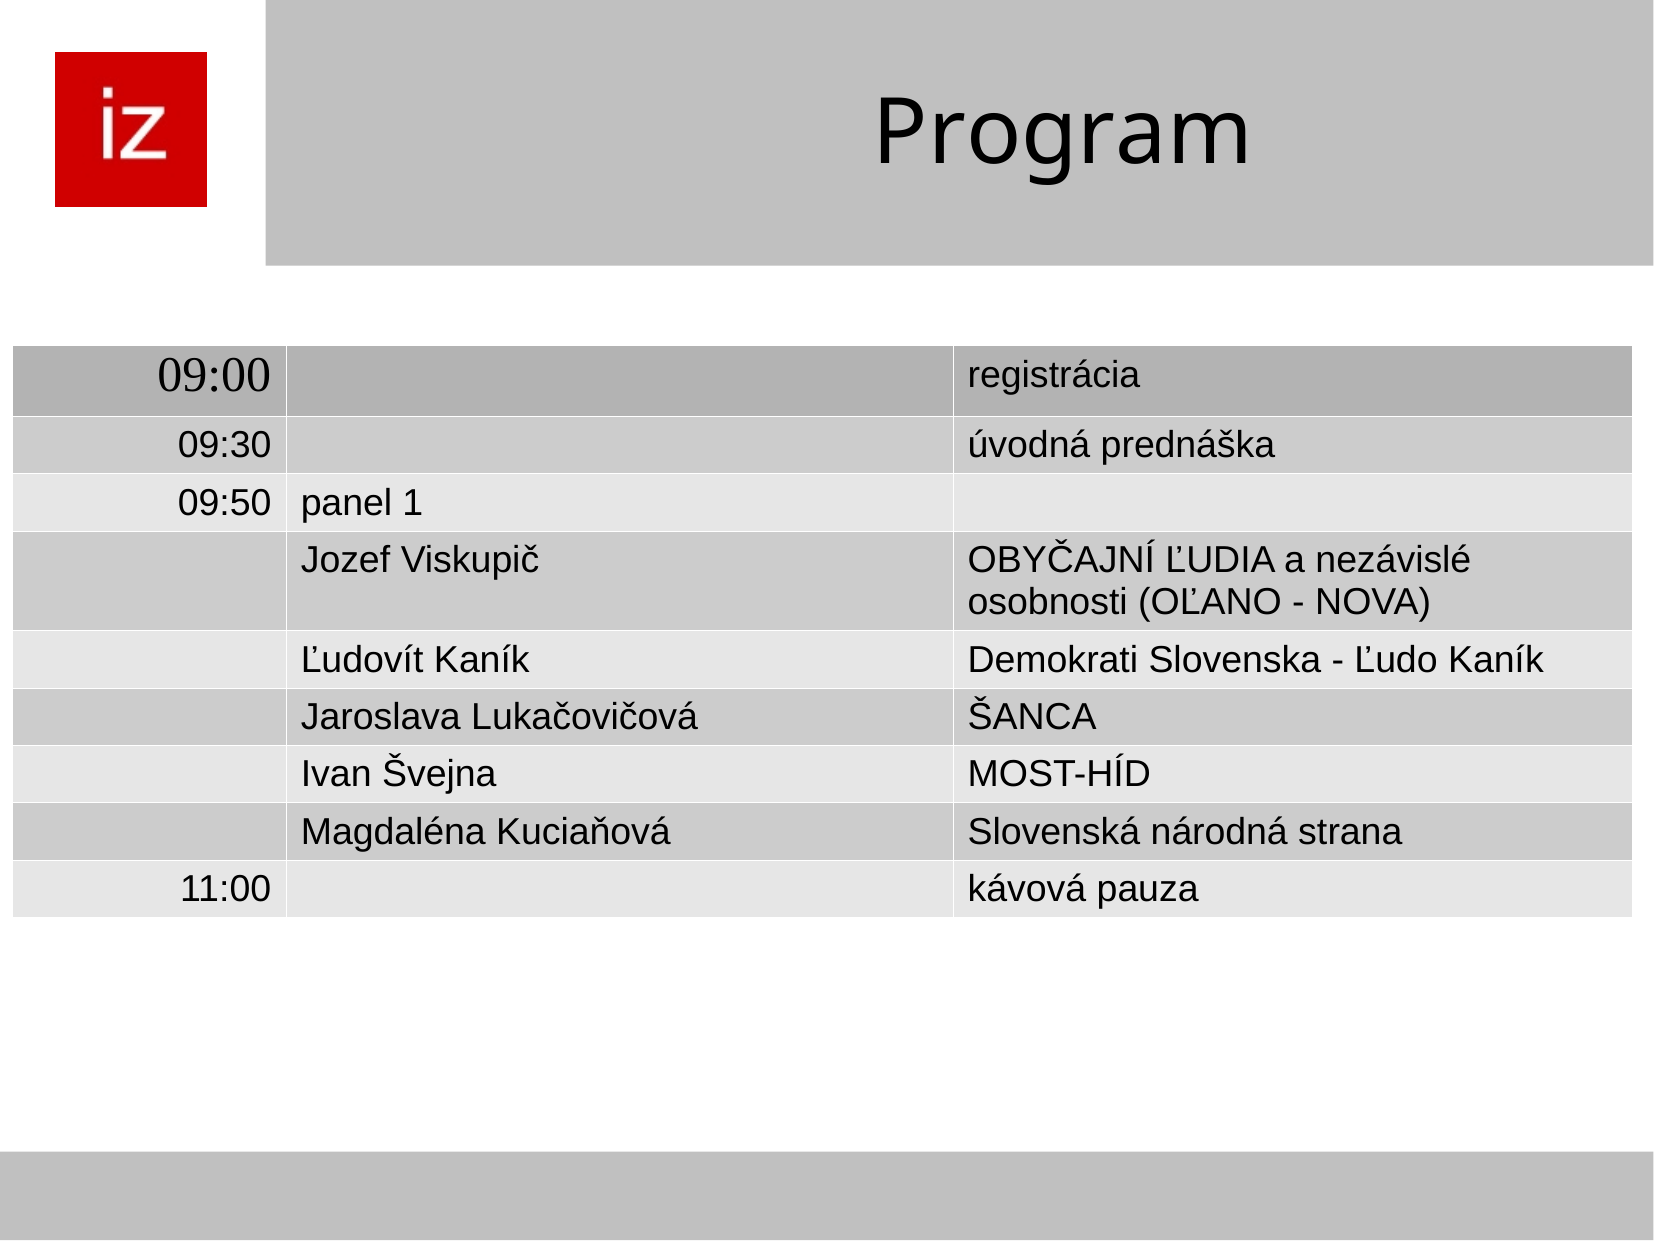

# Program
| 09:00 | | registrácia |
| --- | --- | --- |
| 09:30 | | úvodná prednáška |
| 09:50 | panel 1 | |
| | Jozef Viskupič | OBYČAJNÍ ĽUDIA a nezávislé osobnosti (OĽANO - NOVA) |
| | Ľudovít Kaník | Demokrati Slovenska - Ľudo Kaník |
| | Jaroslava Lukačovičová | ŠANCA |
| | Ivan Švejna | MOST-HÍD |
| | Magdaléna Kuciaňová | Slovenská národná strana |
| 11:00 | | kávová pauza |